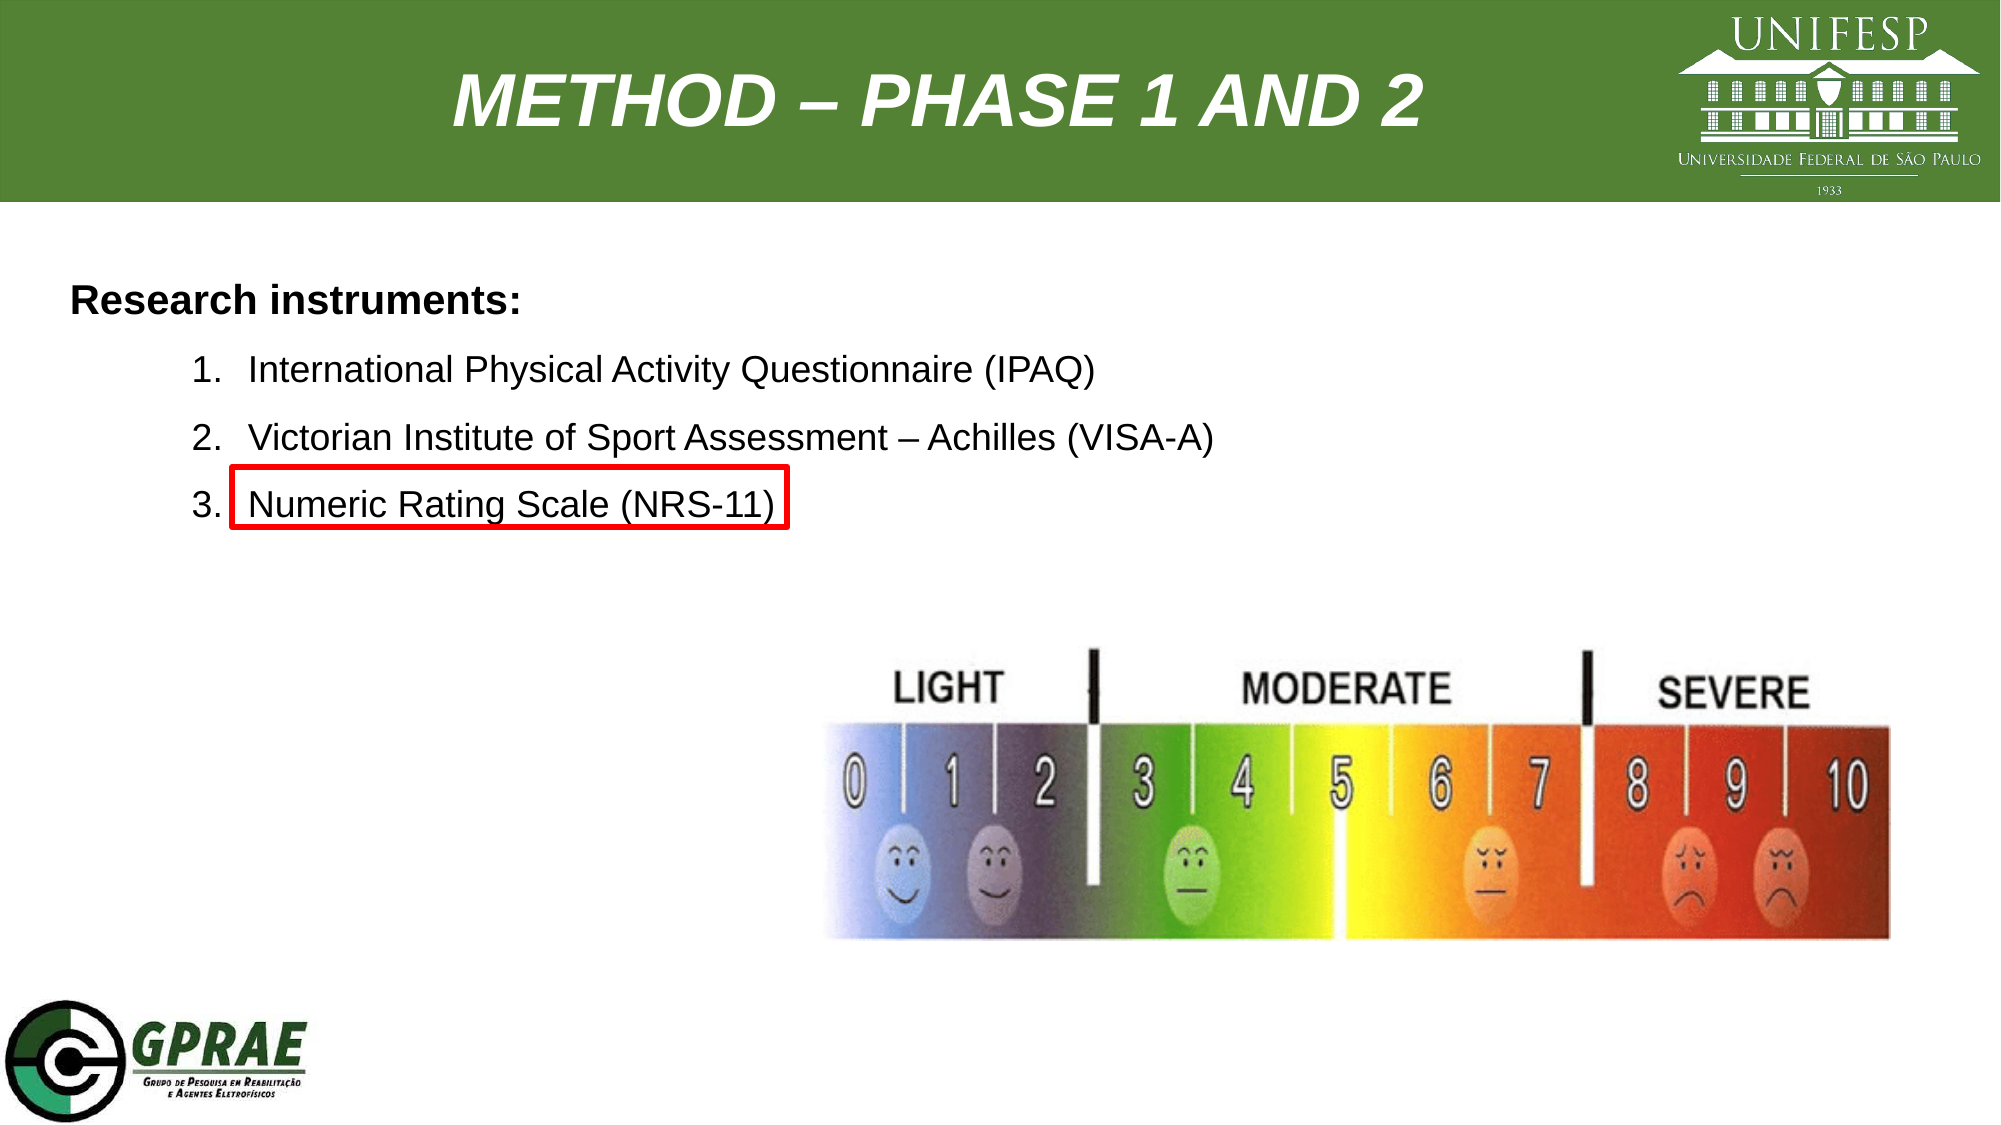

METHOD – Phase 1 and 2
Research instruments:
International Physical Activity Questionnaire (IPAQ)
Victorian Institute of Sport Assessment – Achilles (VISA-A)
Numeric Rating Scale (NRS-11)